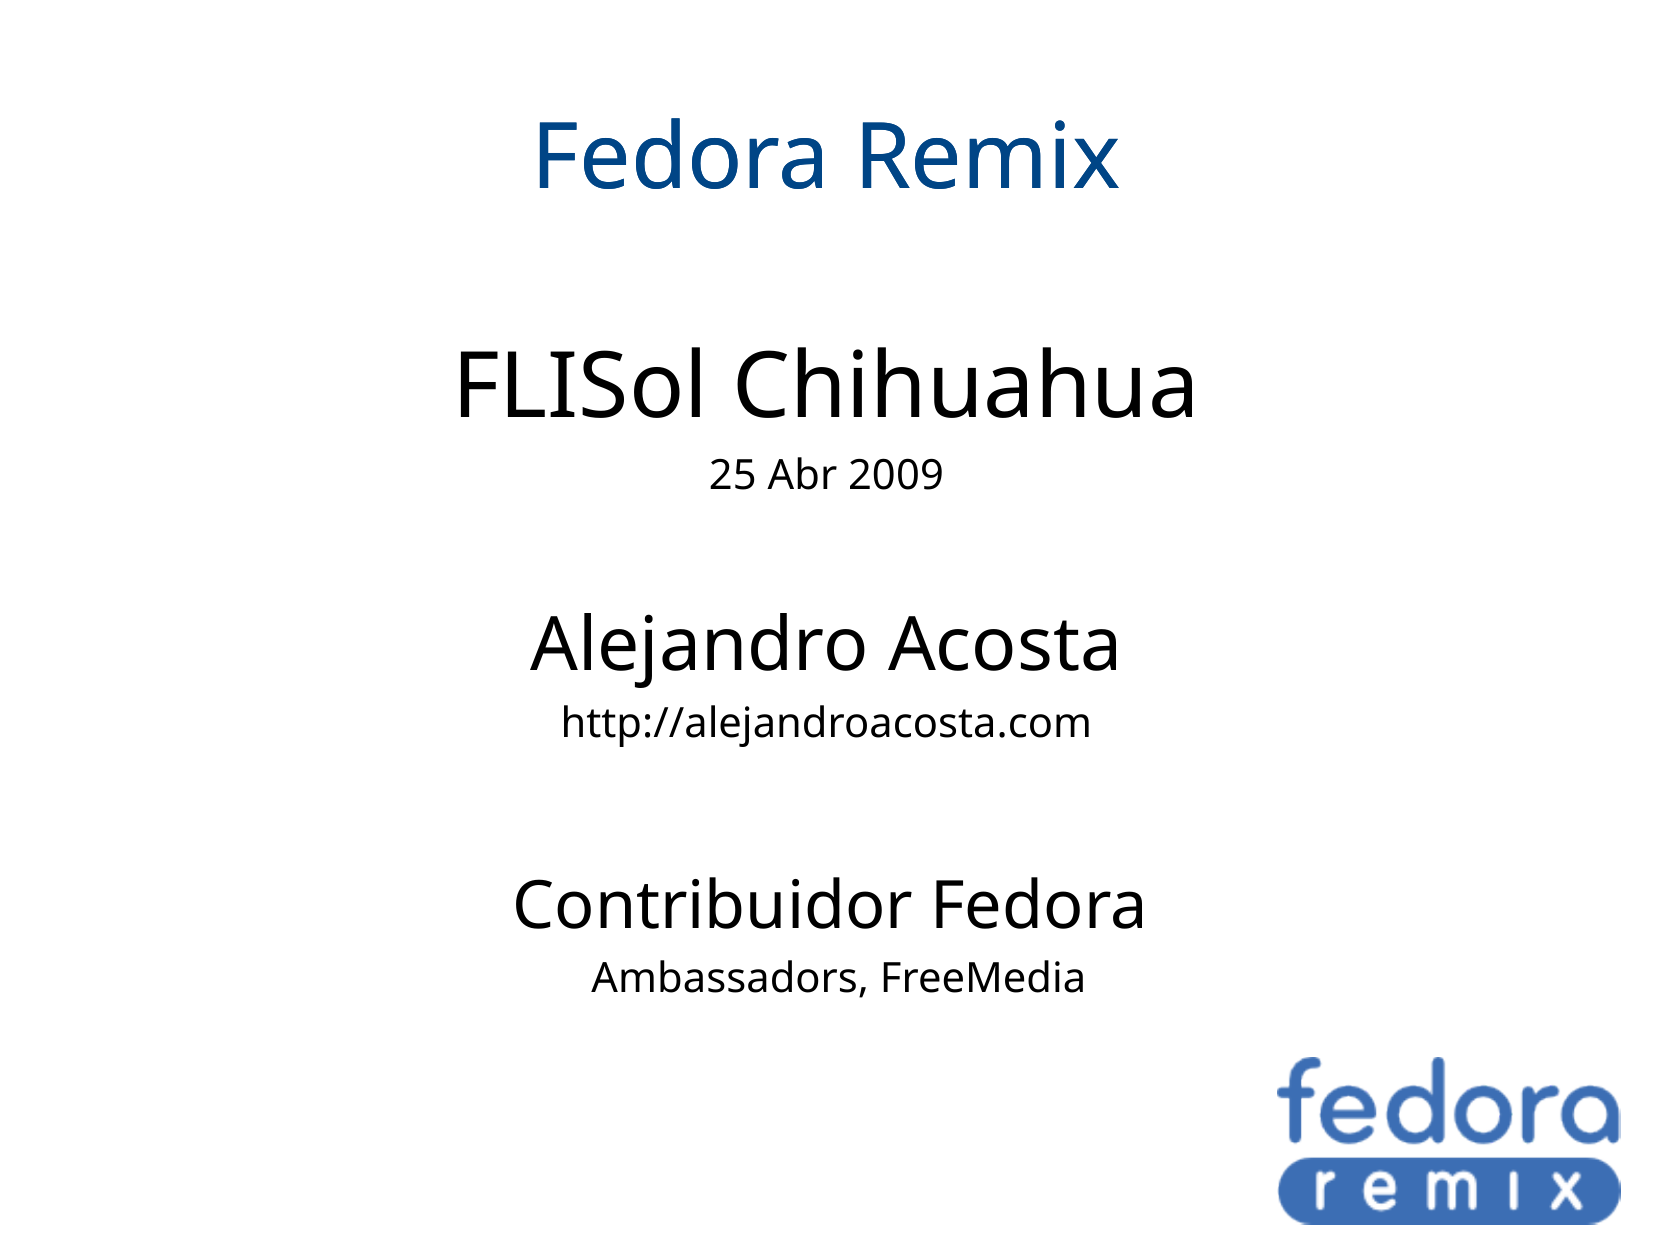

# Fedora Remix
Fedora Remix
FLISol Chihuahua
25 Abr 2009
Alejandro Acosta
http://alejandroacosta.com
Contribuidor Fedora
Ambassadors, FreeMedia